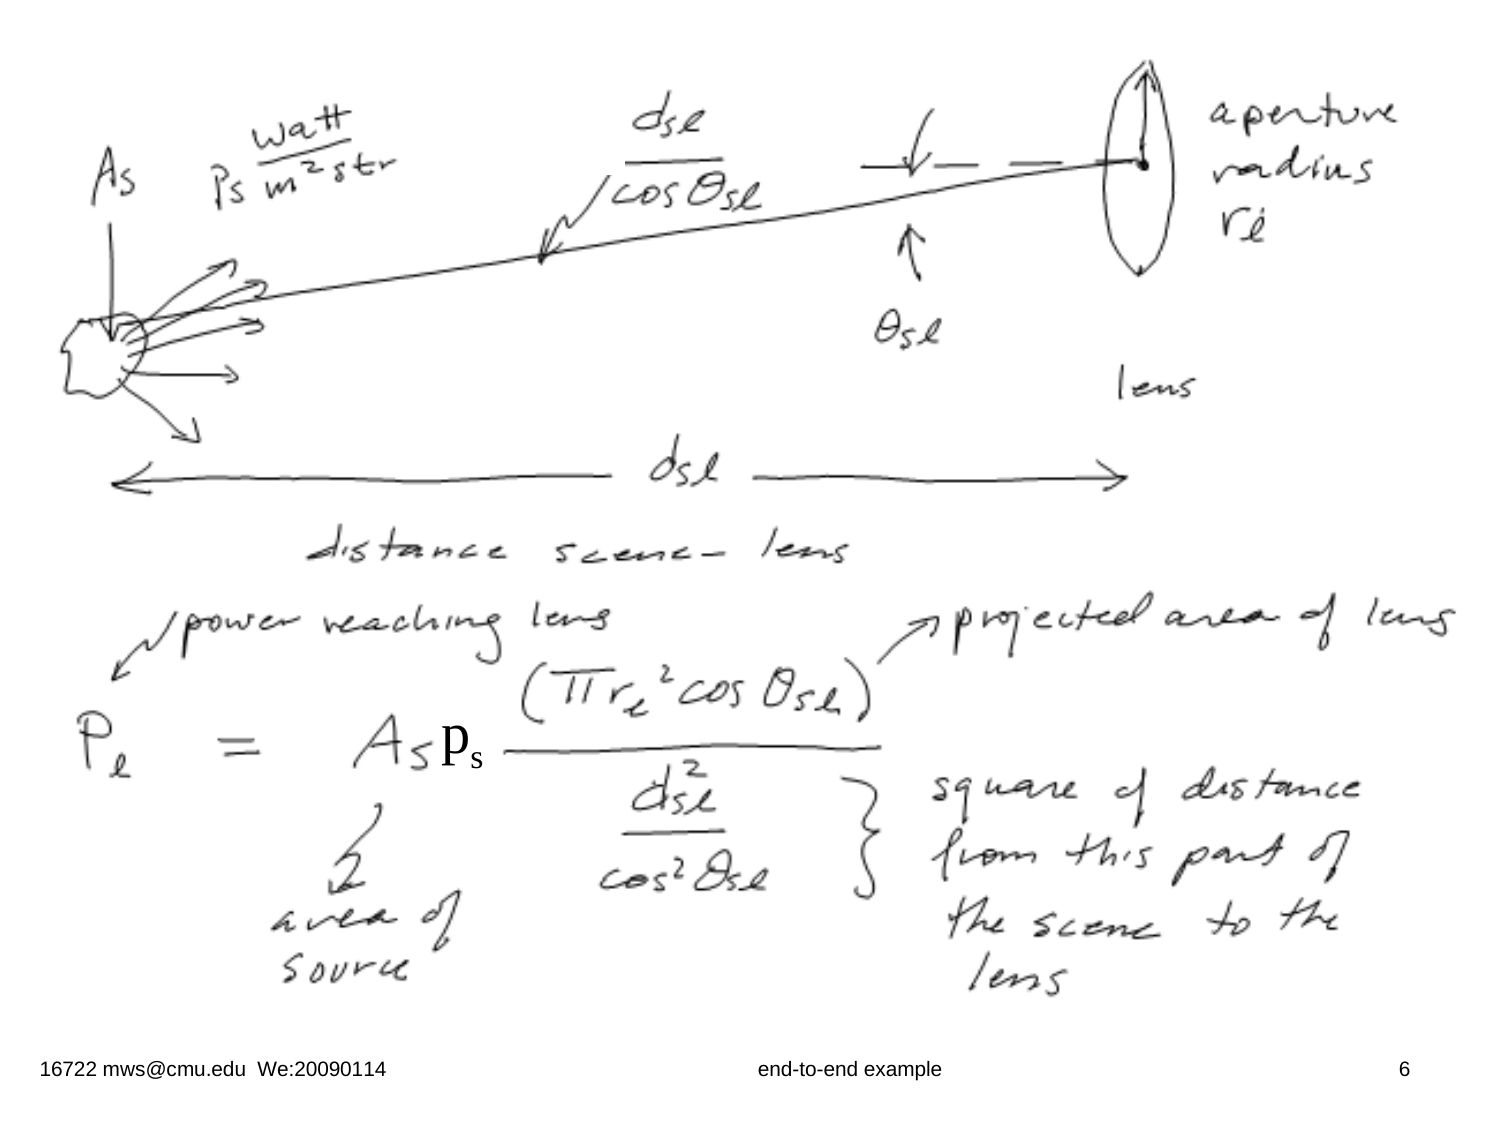

ps
16722 mws@cmu.edu We:20090114
end-to-end example
6